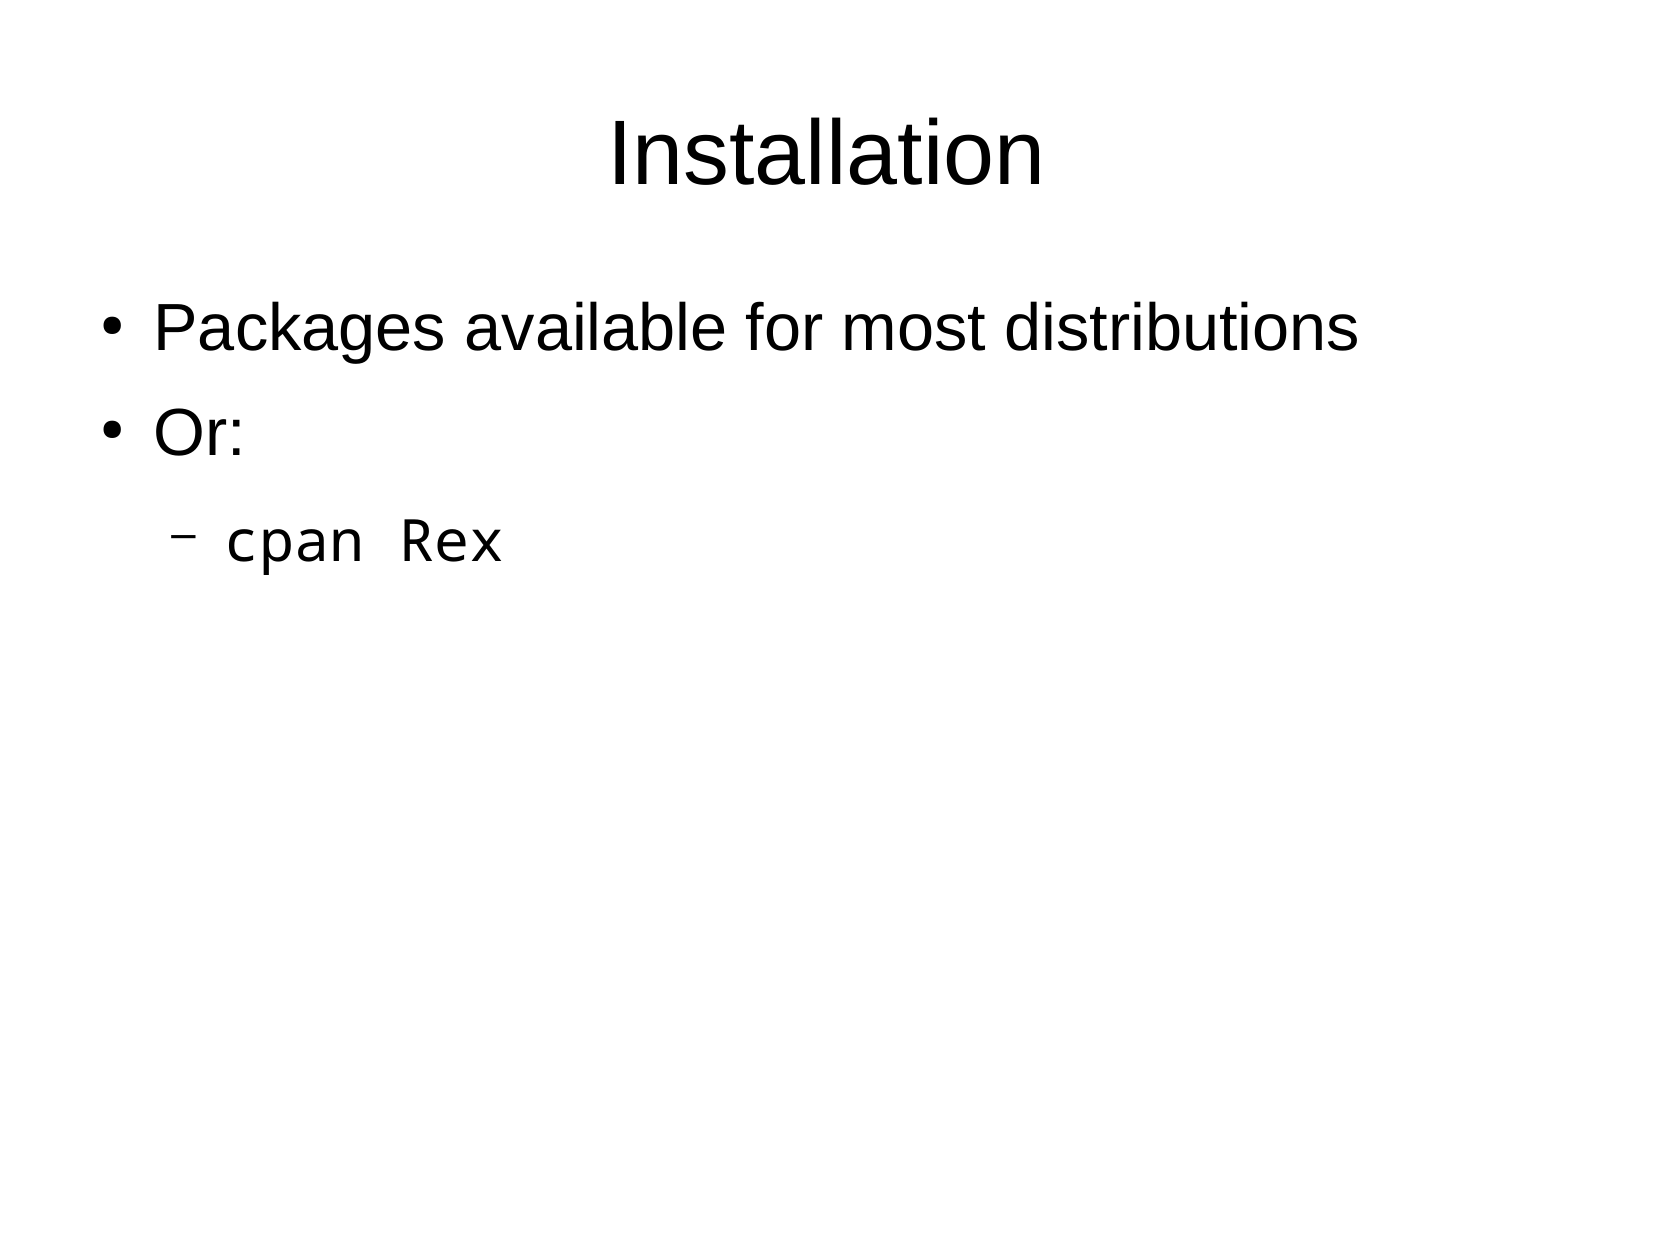

# Installation
Packages available for most distributions
Or:
cpan Rex